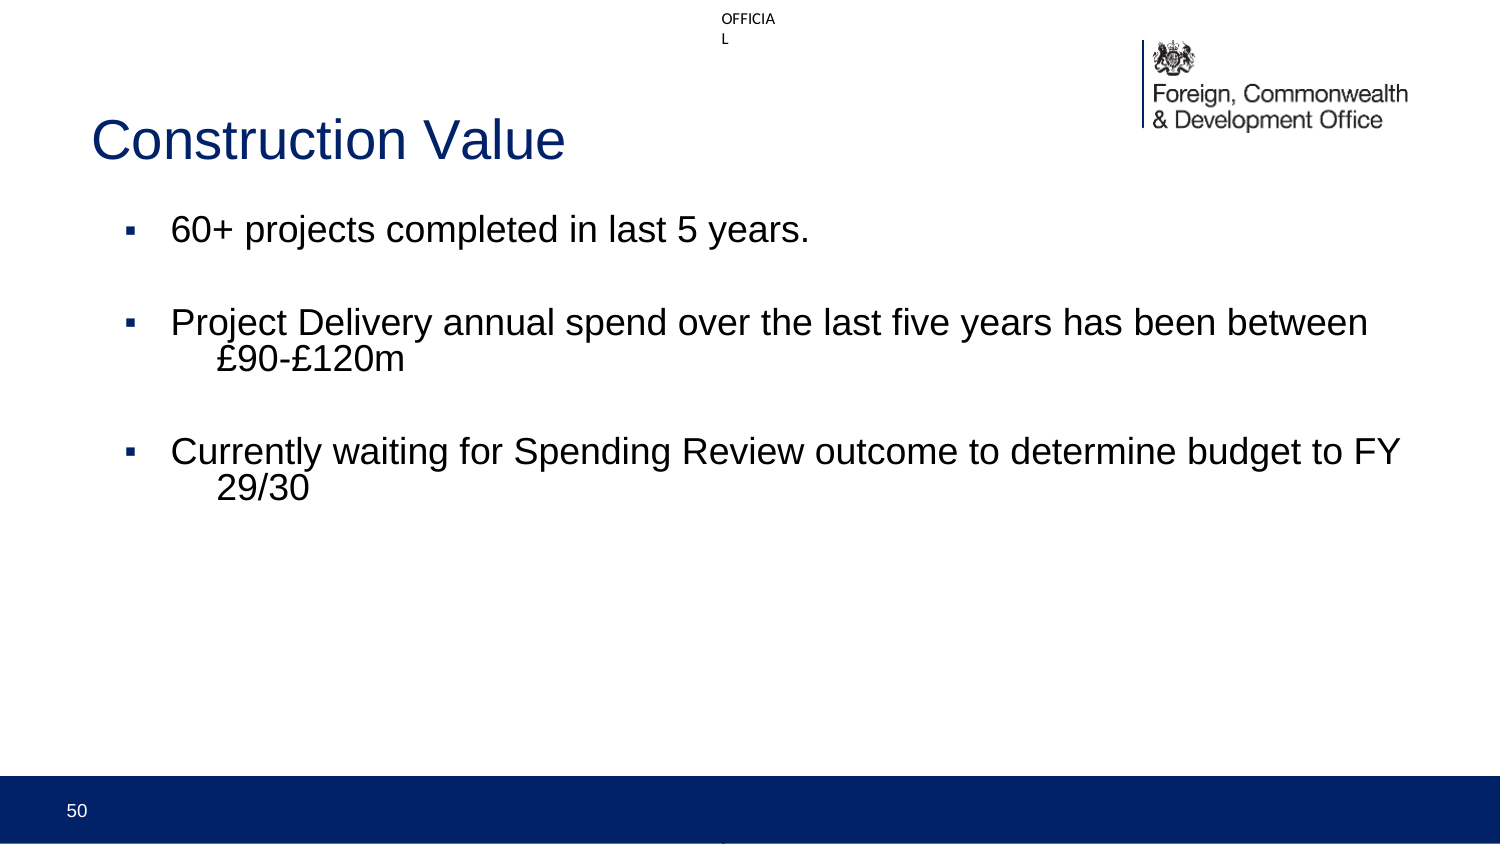

# Construction Value
60+ projects completed in last 5 years.
Project Delivery annual spend over the last five years has been between £90-£120m
Currently waiting for Spending Review outcome to determine budget to FY 29/30
IIOC Workshop – Project Delivery